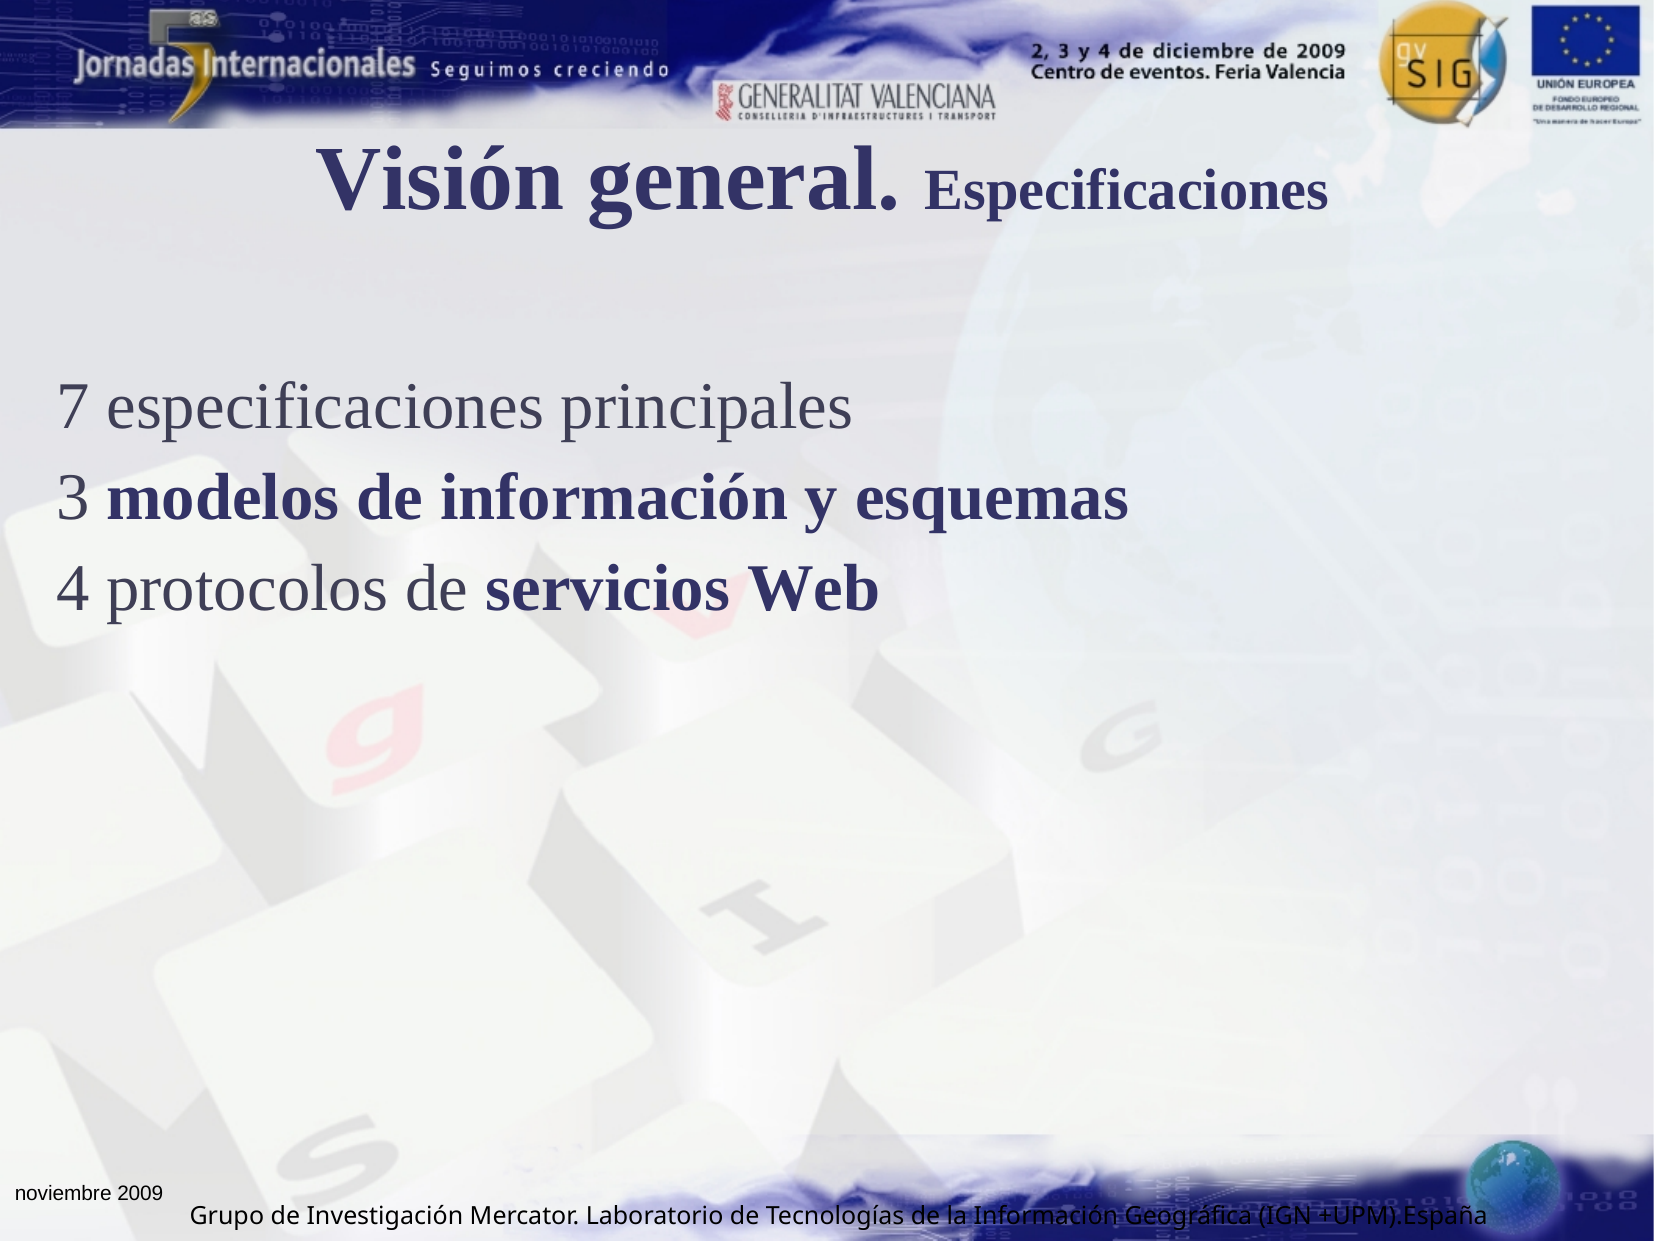

Visión general. Especificaciones
# 7 especificaciones principales
3 modelos de información y esquemas
4 protocolos de servicios Web
Grupo de Investigación Mercator. Laboratorio de Tecnologías de la Información Geográfica (IGN +UPM).España
noviembre 2009